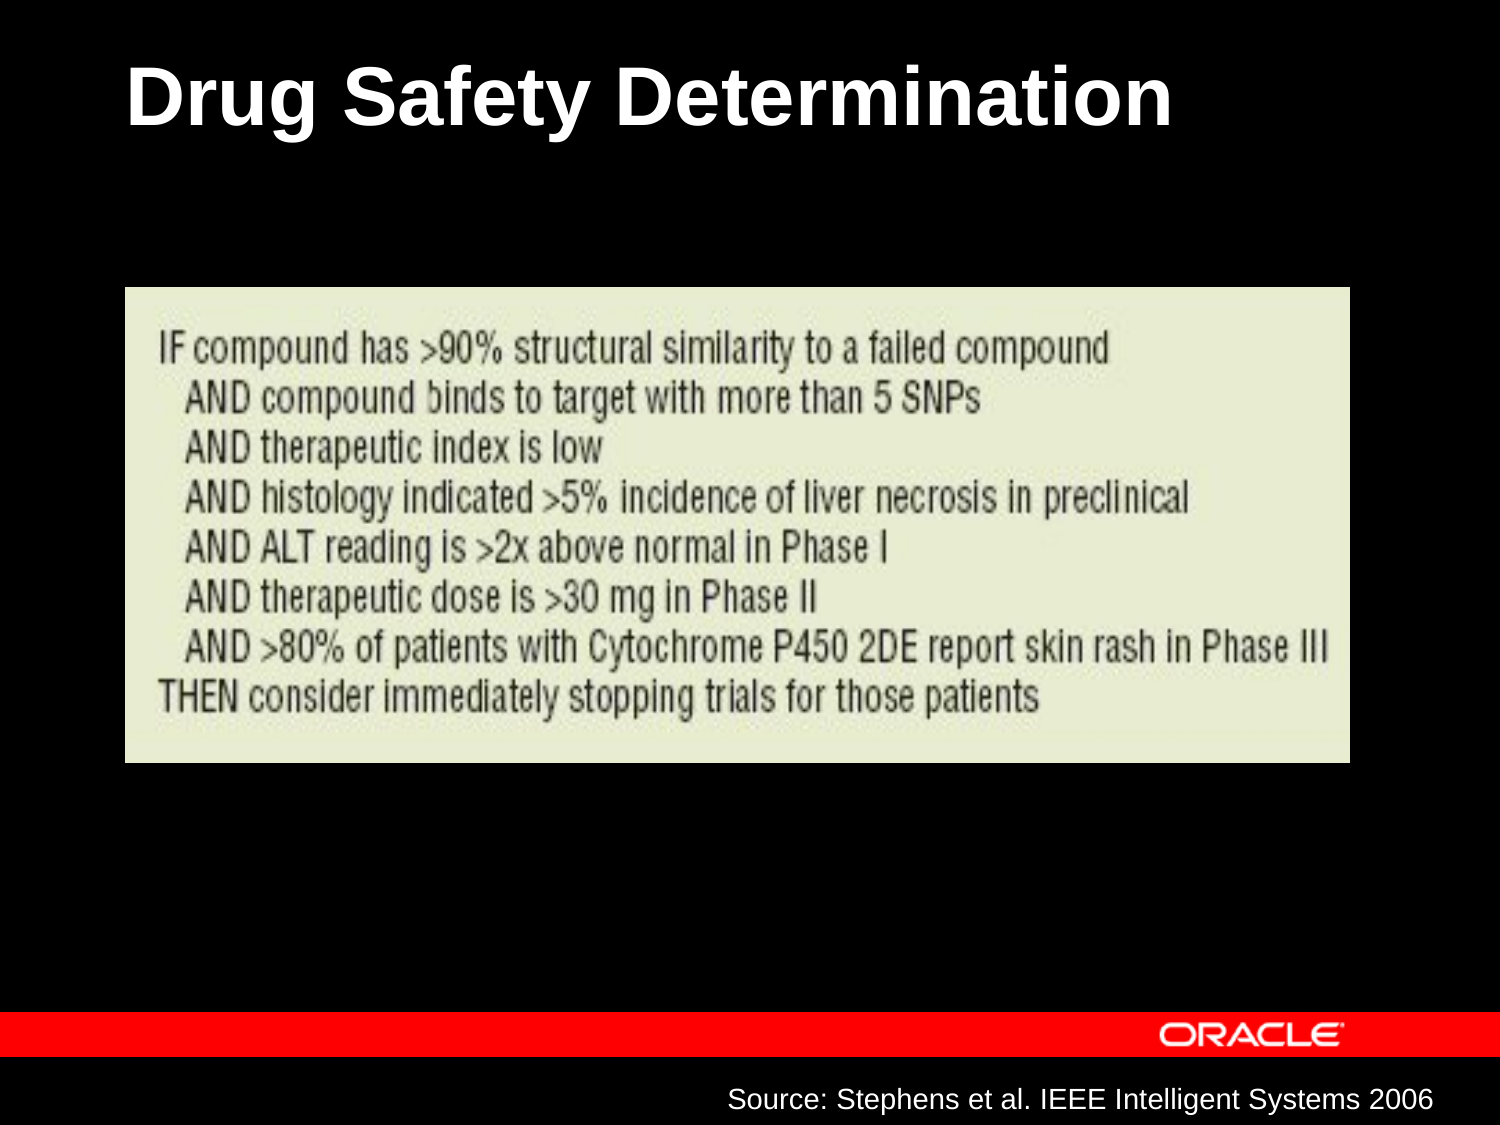

# Drug Safety Determination
Source: Stephens et al. IEEE Intelligent Systems 2006